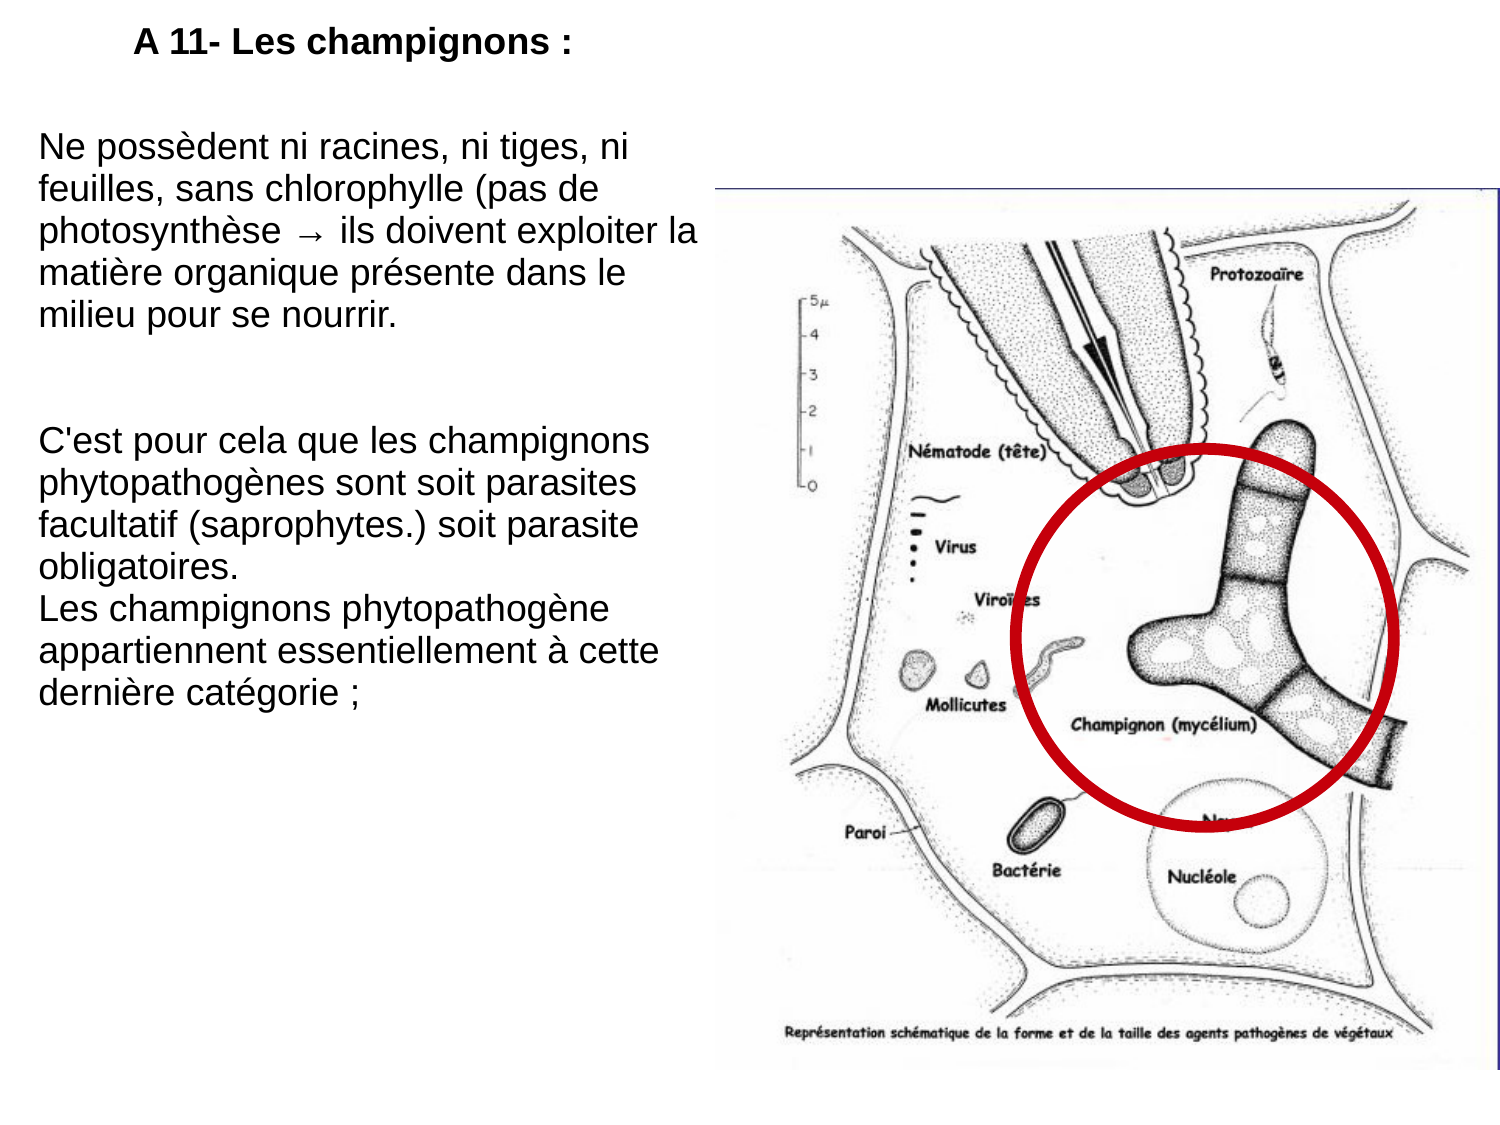

A 11- Les champignons :
Ne possèdent ni racines, ni tiges, ni feuilles, sans chlorophylle (pas de photosynthèse → ils doivent exploiter la matière organique présente dans le milieu pour se nourrir.
C'est pour cela que les champignons phytopathogènes sont soit parasites facultatif (saprophytes.) soit parasite obligatoires.
Les champignons phytopathogène appartiennent essentiellement à cette dernière catégorie ;